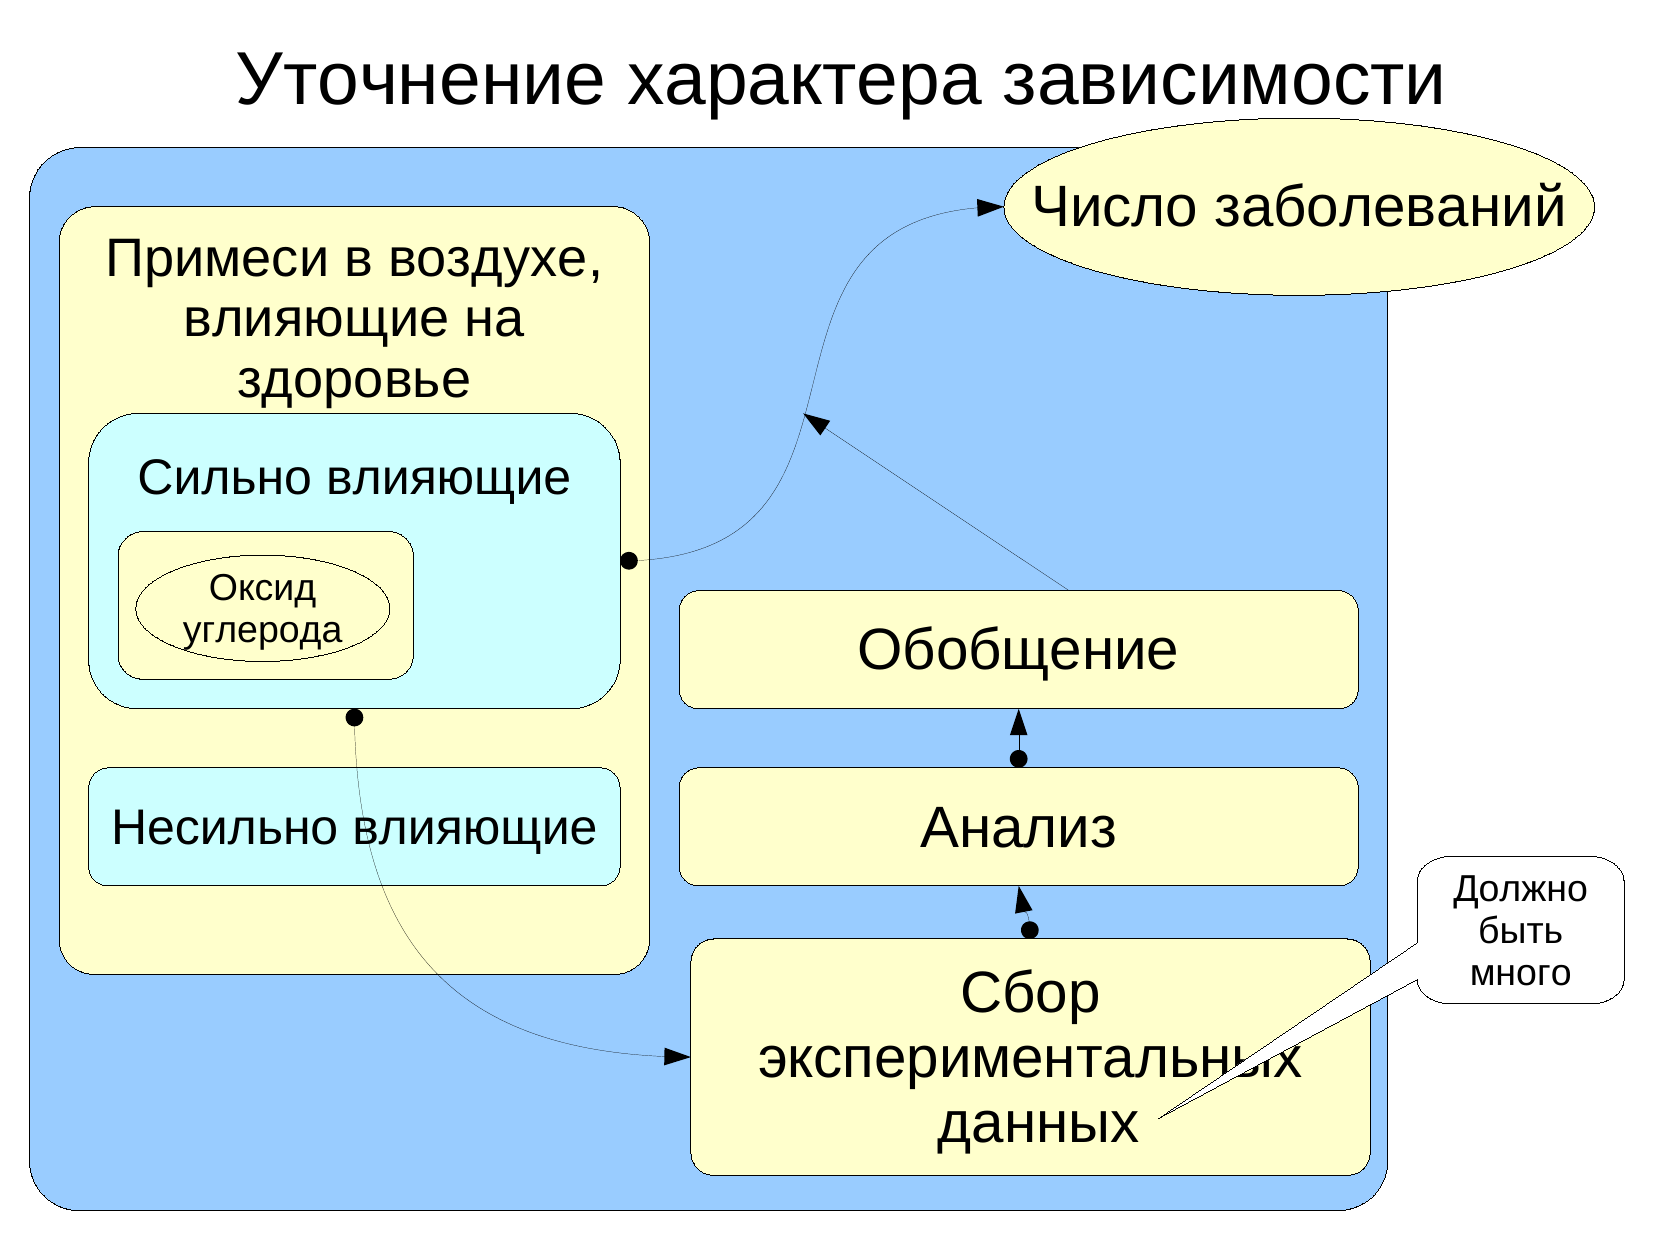

Уточнение характера зависимости
Число заболеваний
Примеси в воздухе,
влияющие на
здоровье
Сильно влияющие
Оксид
углерода
Обобщение
Несильно влияющие
Анализ
Должно
быть
много
Сбор
экспериментальных
 данных